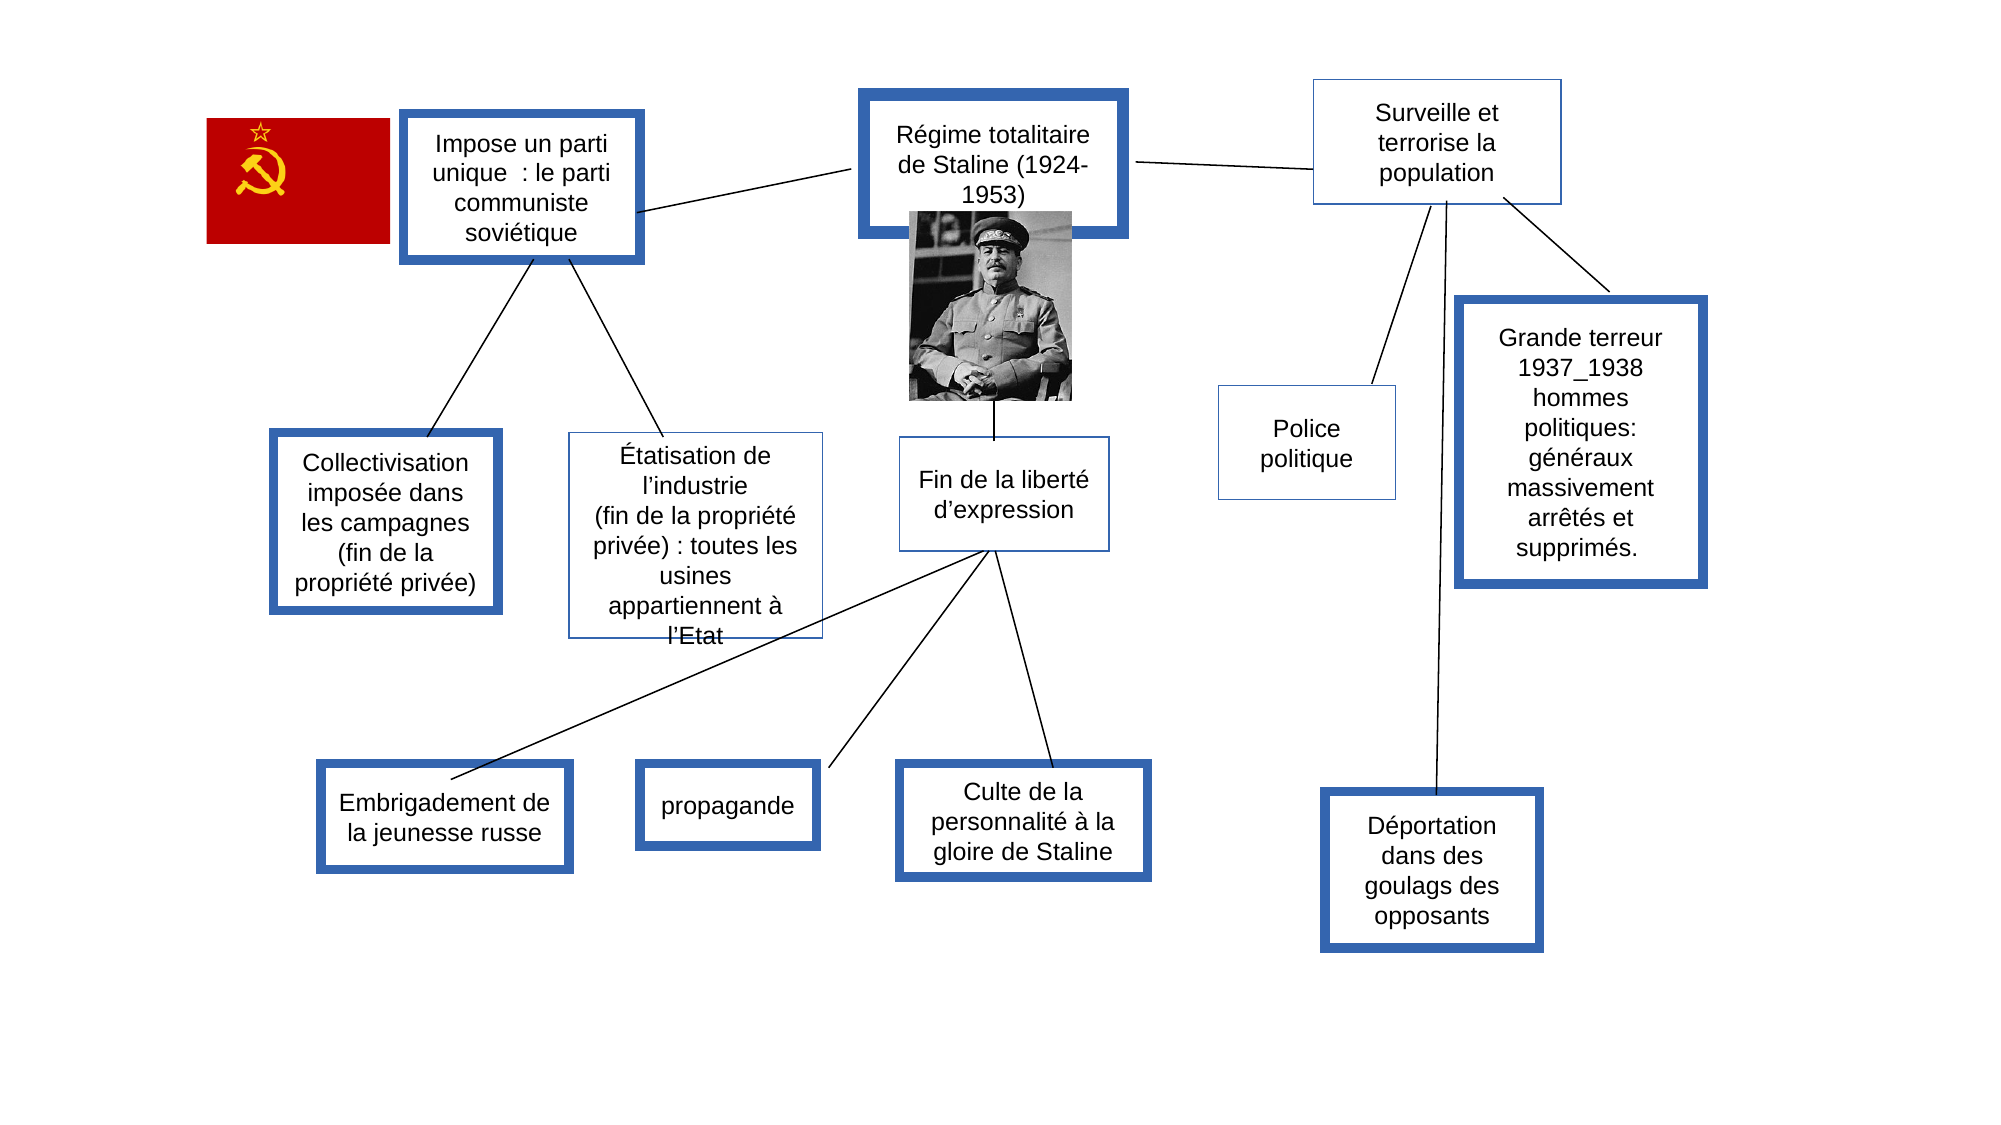

Surveille et terrorise la population
Régime totalitaire
de Staline (1924-1953)
Impose un parti unique : le parti communiste soviétique
Grande terreur 1937_1938 hommes politiques: généraux massivement arrêtés et supprimés.
Police politique
Collectivisation imposée dans les campagnes (fin de la propriété privée)
Étatisation de l’industrie
(fin de la propriété privée) : toutes les usines appartiennent à l’Etat
Fin de la liberté d’expression
Embrigadement de la jeunesse russe
propagande
Culte de la personnalité à la gloire de Staline
Déportation dans des goulags des opposants